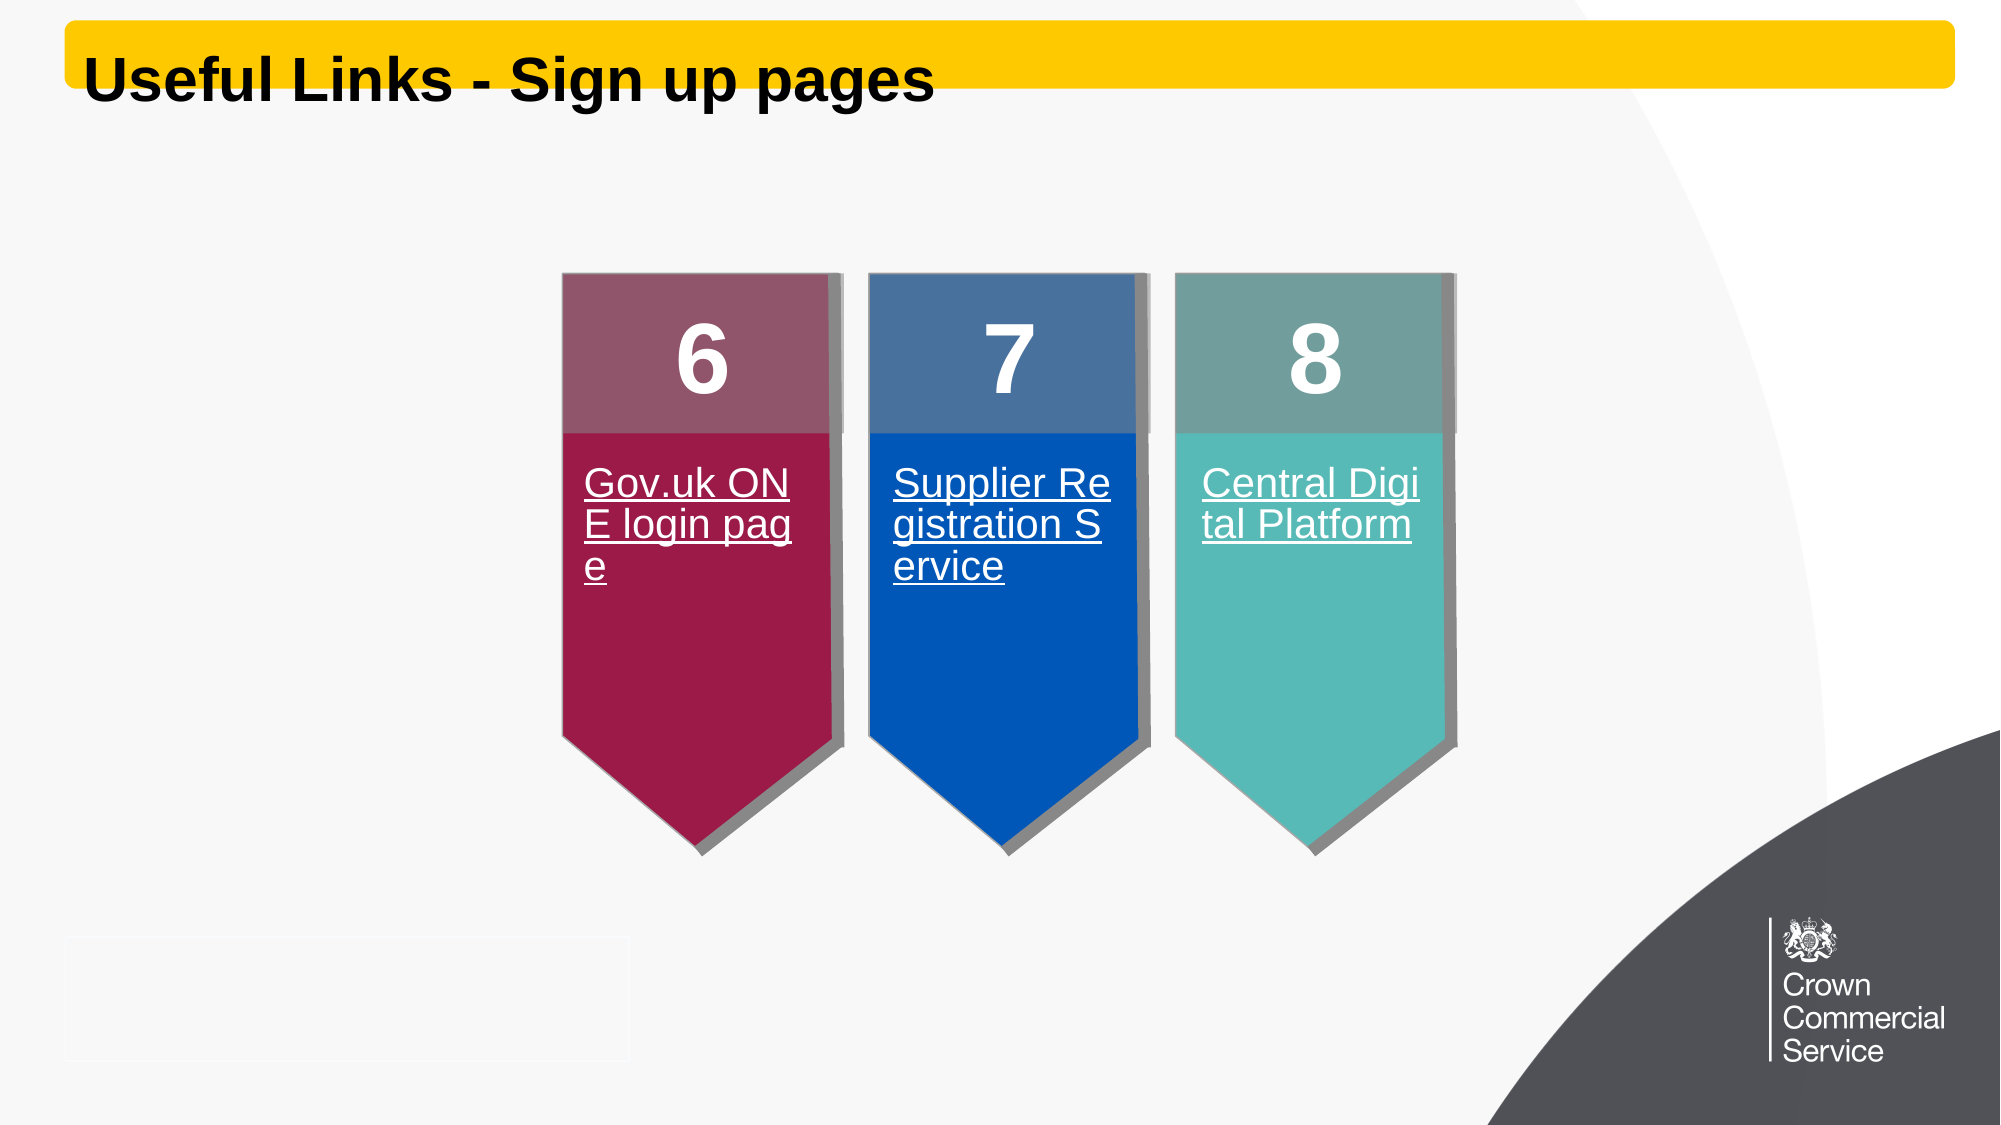

Useful Links - Sign up pages
6
7
8
Gov.uk ONE login page
Supplier Registration Service
Central Digital Platform